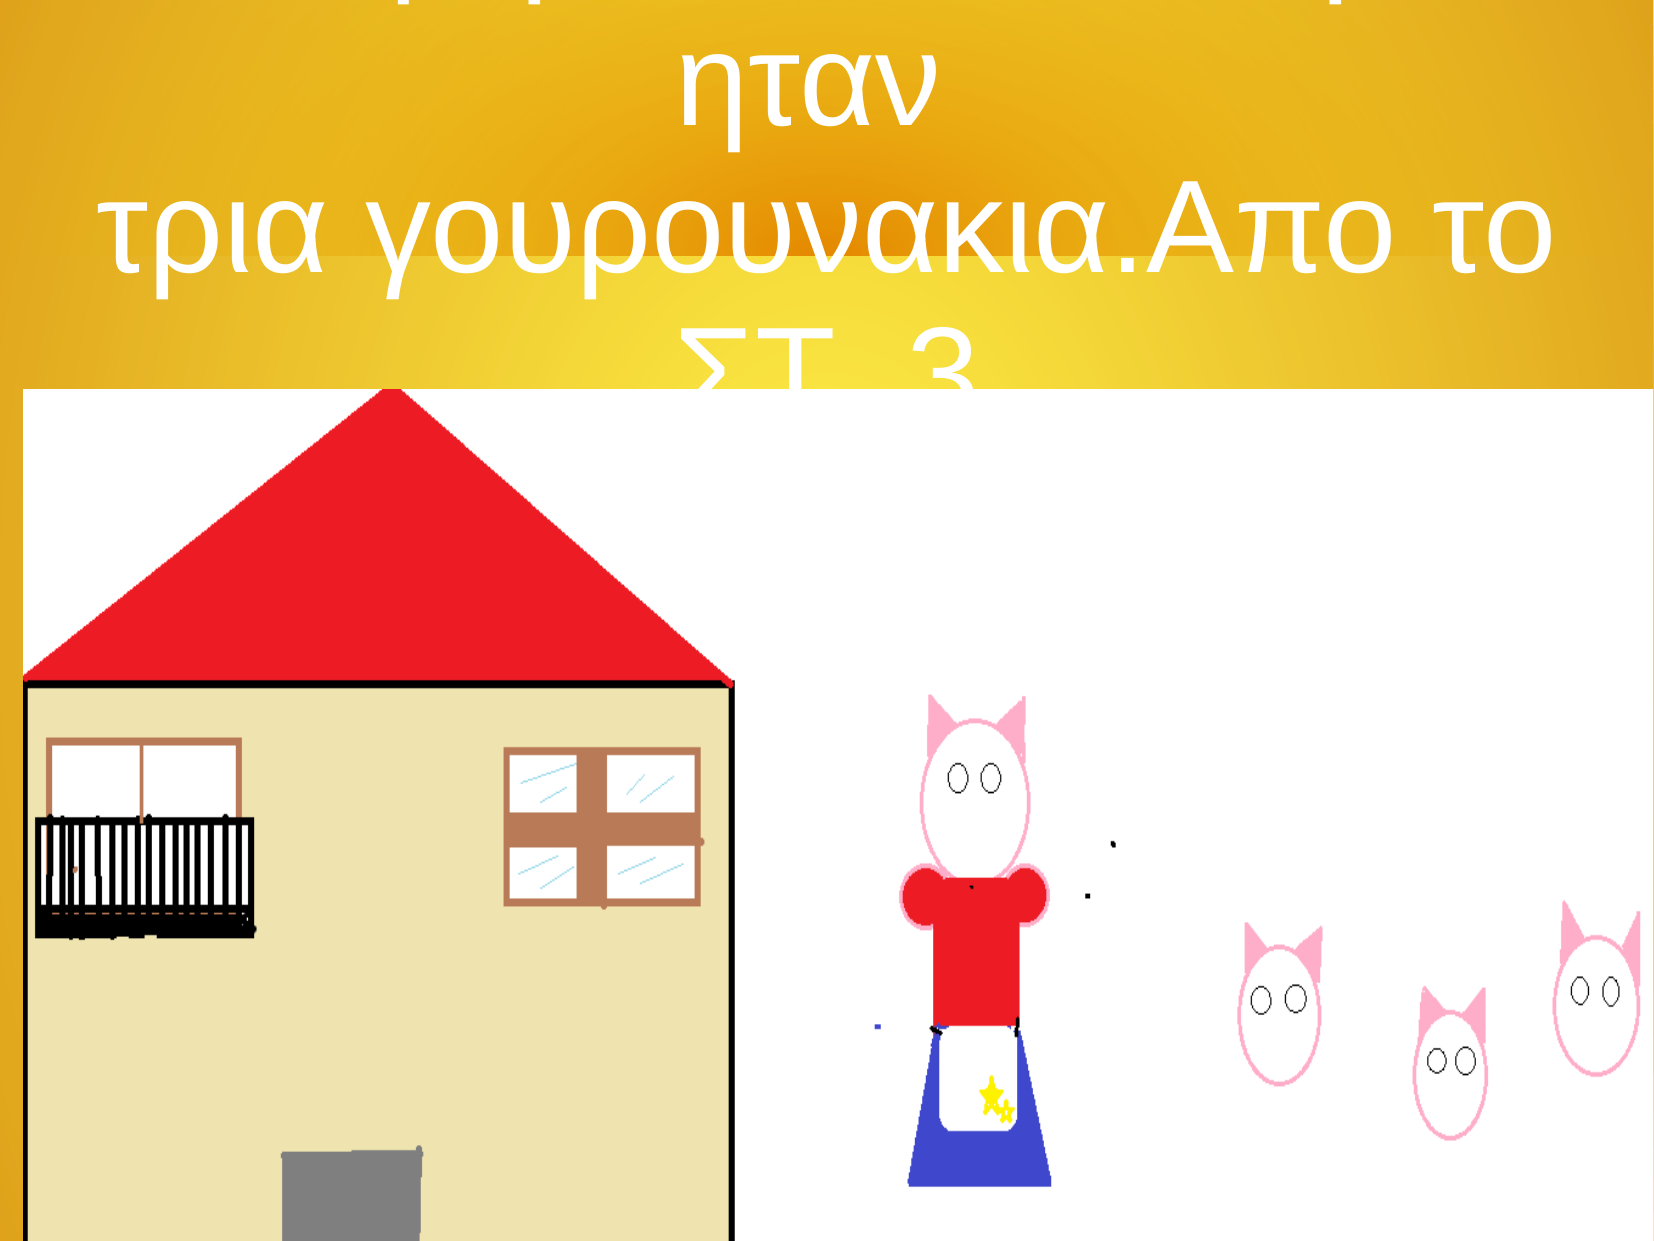

# Μια φορά και ενα καιρό , ηταν τρια γουρουνακια.Απο το ΣΤ 3